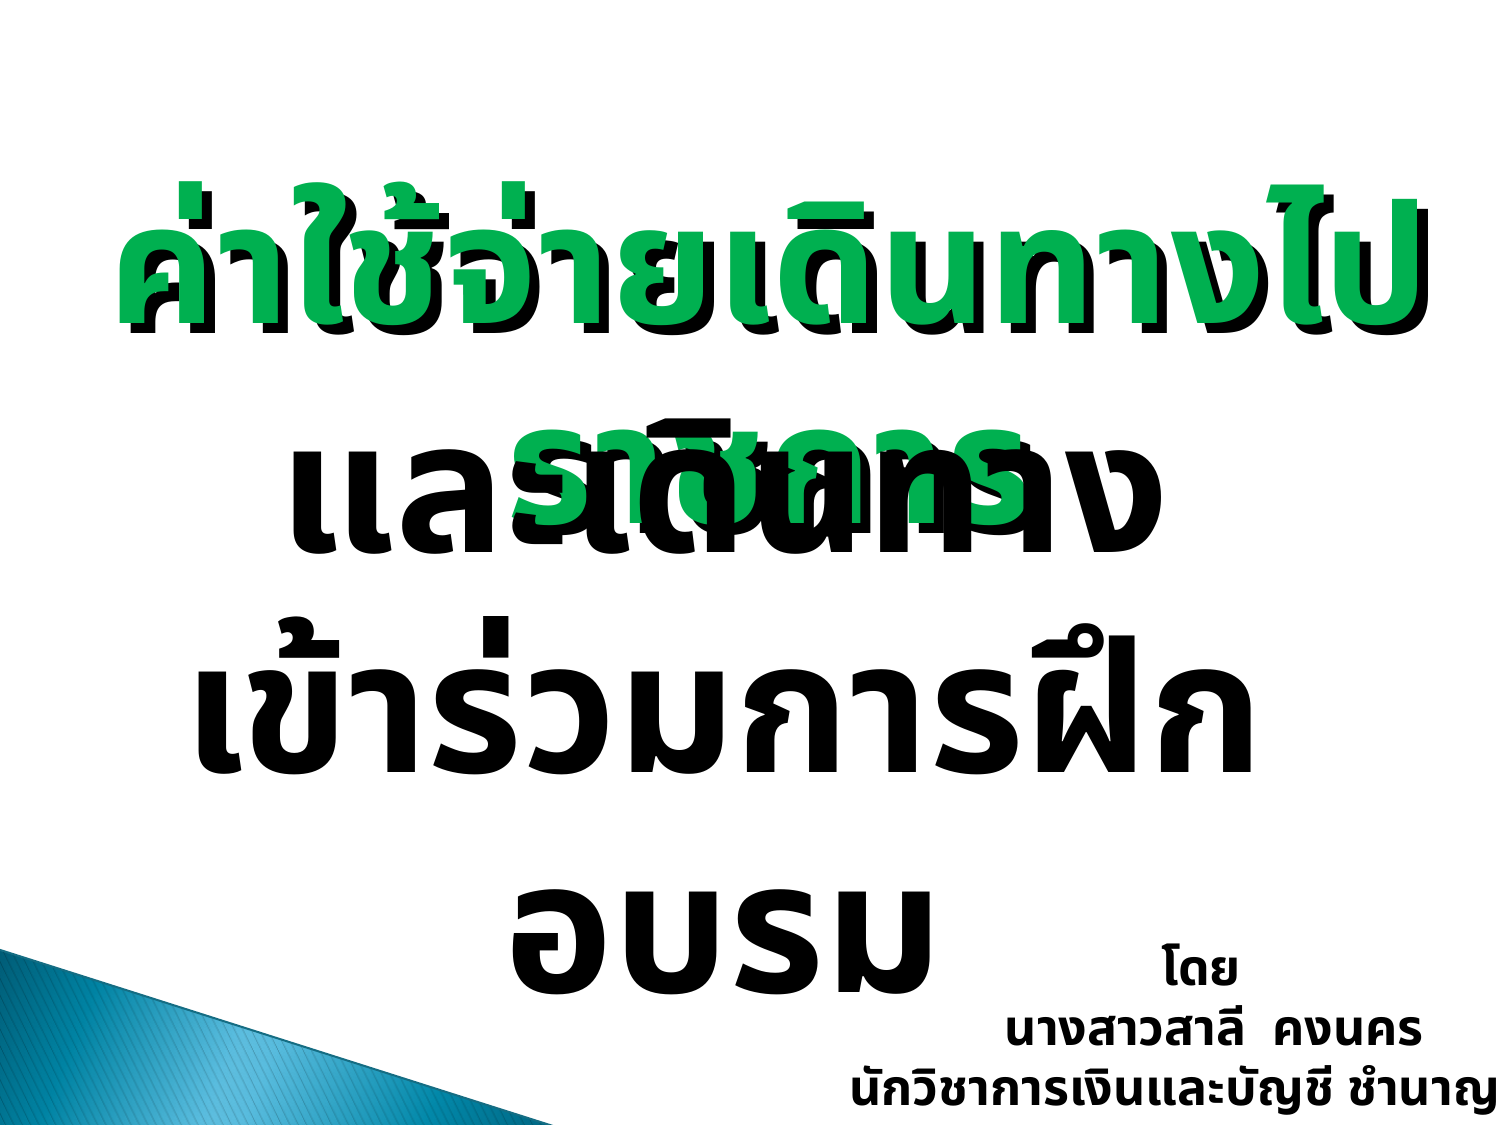

ค่าใช้จ่ายเดินทางไปราชการ
และเดินทางเข้าร่วมการฝึกอบรม
โดย
นางสาวสาลี คงนคร
นักวิชาการเงินและบัญชี ชำนาญการ